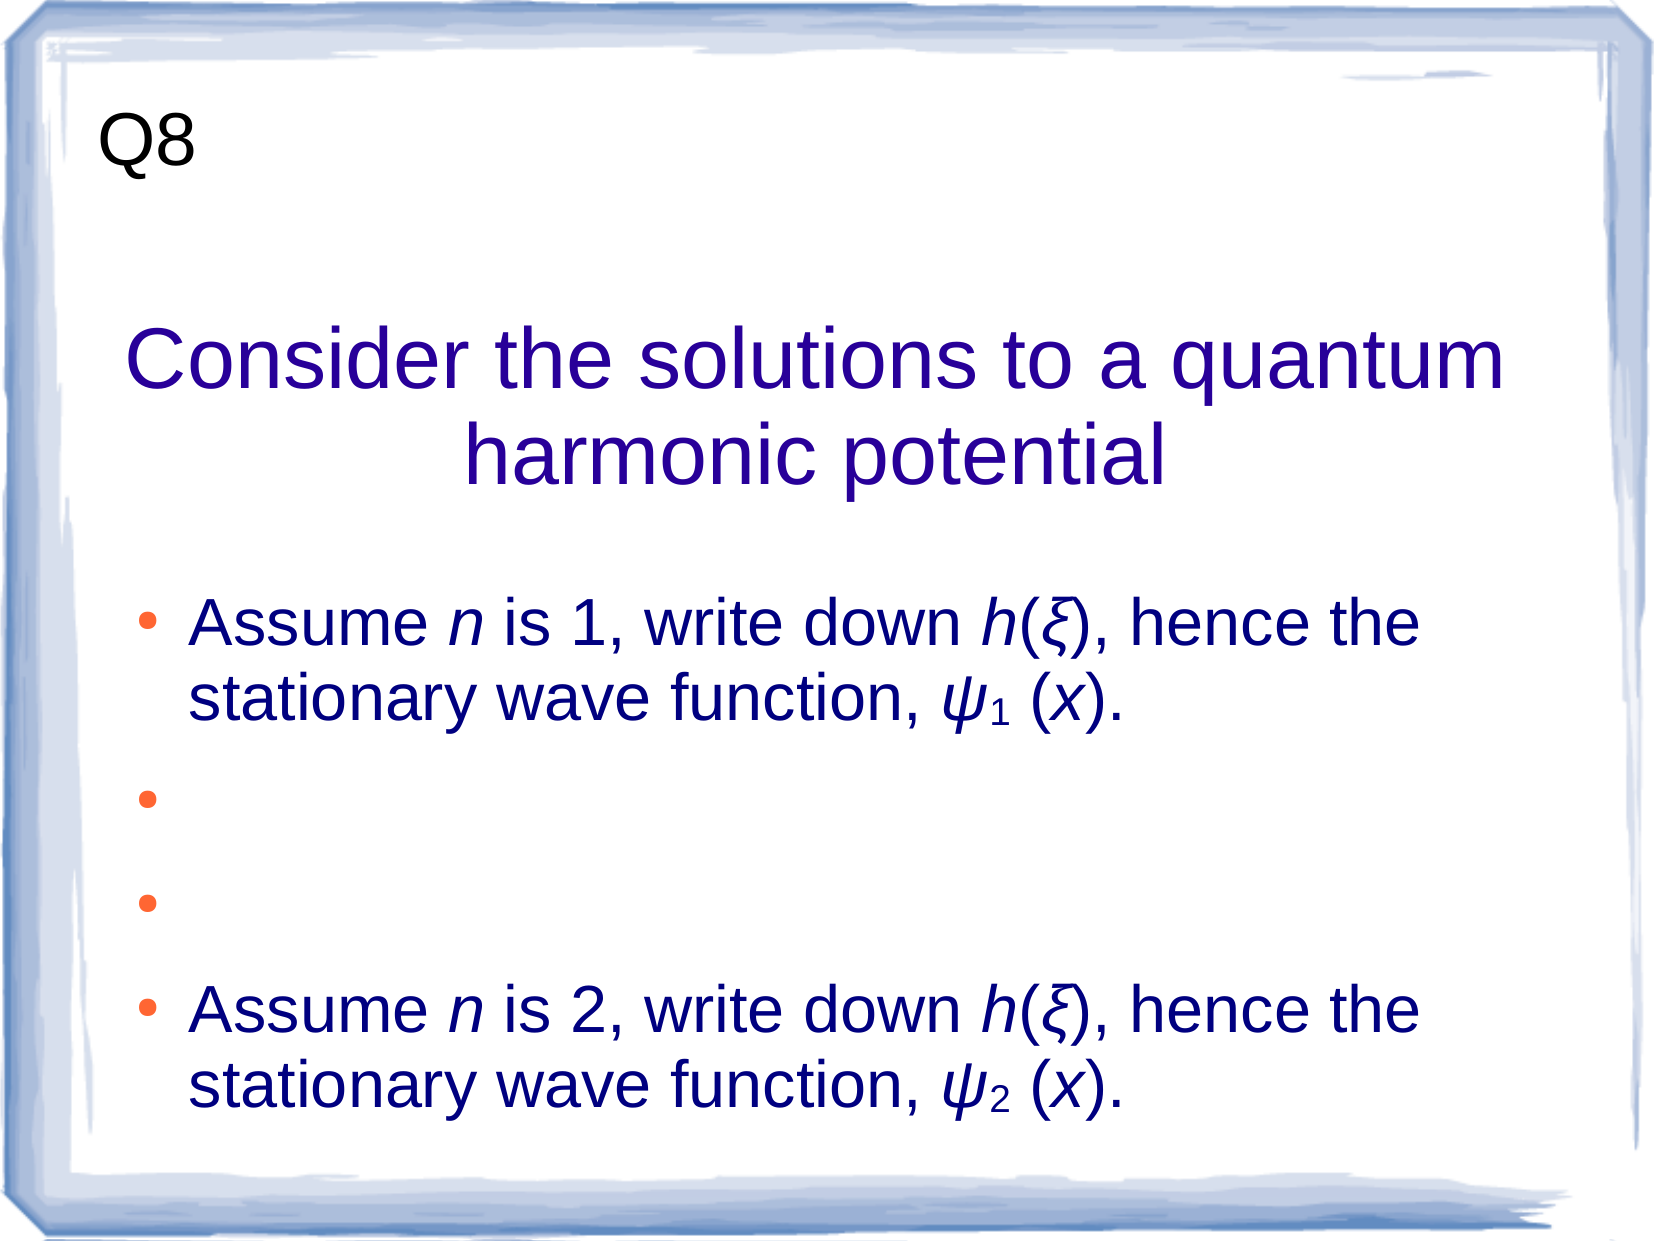

Q8
# Consider the solutions to a quantum harmonic potential
Assume n is 1, write down h(ξ), hence the stationary wave function, ψ1 (x).
Assume n is 2, write down h(ξ), hence the stationary wave function, ψ2 (x).